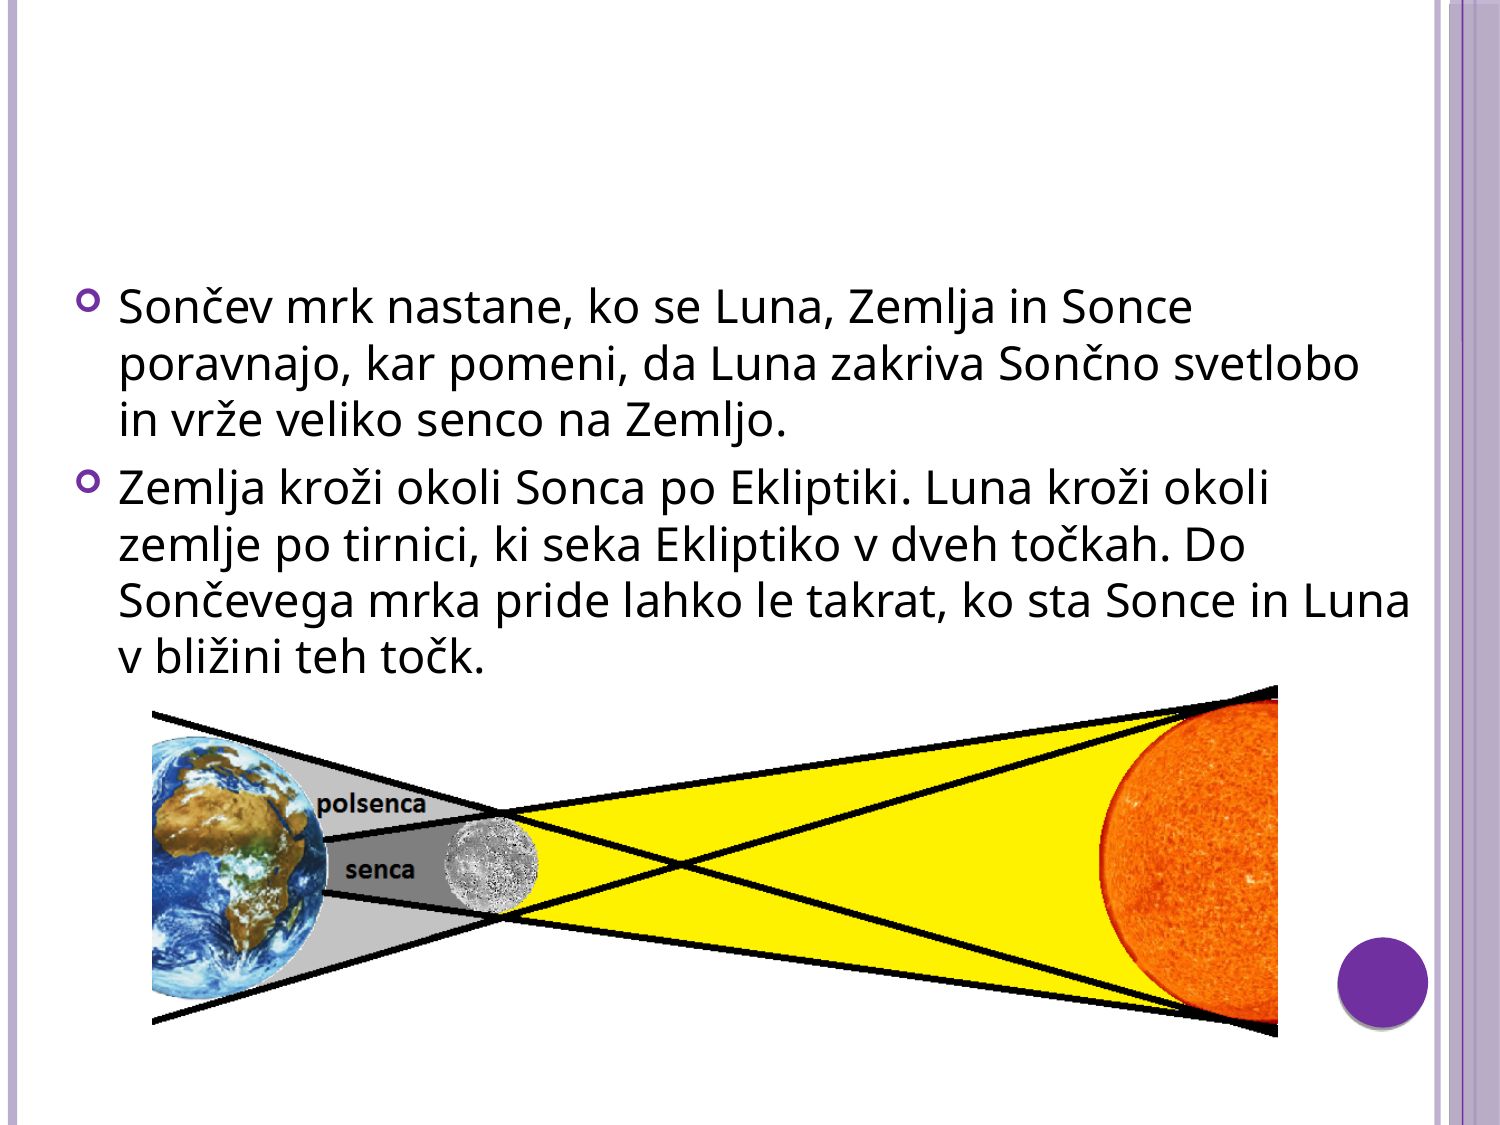

# KAKO NASTANE SONČEV MRK ?
Sončev mrk nastane, ko se Luna, Zemlja in Sonce poravnajo, kar pomeni, da Luna zakriva Sončno svetlobo in vrže veliko senco na Zemljo.
Zemlja kroži okoli Sonca po Ekliptiki. Luna kroži okoli zemlje po tirnici, ki seka Ekliptiko v dveh točkah. Do Sončevega mrka pride lahko le takrat, ko sta Sonce in Luna v bližini teh točk.